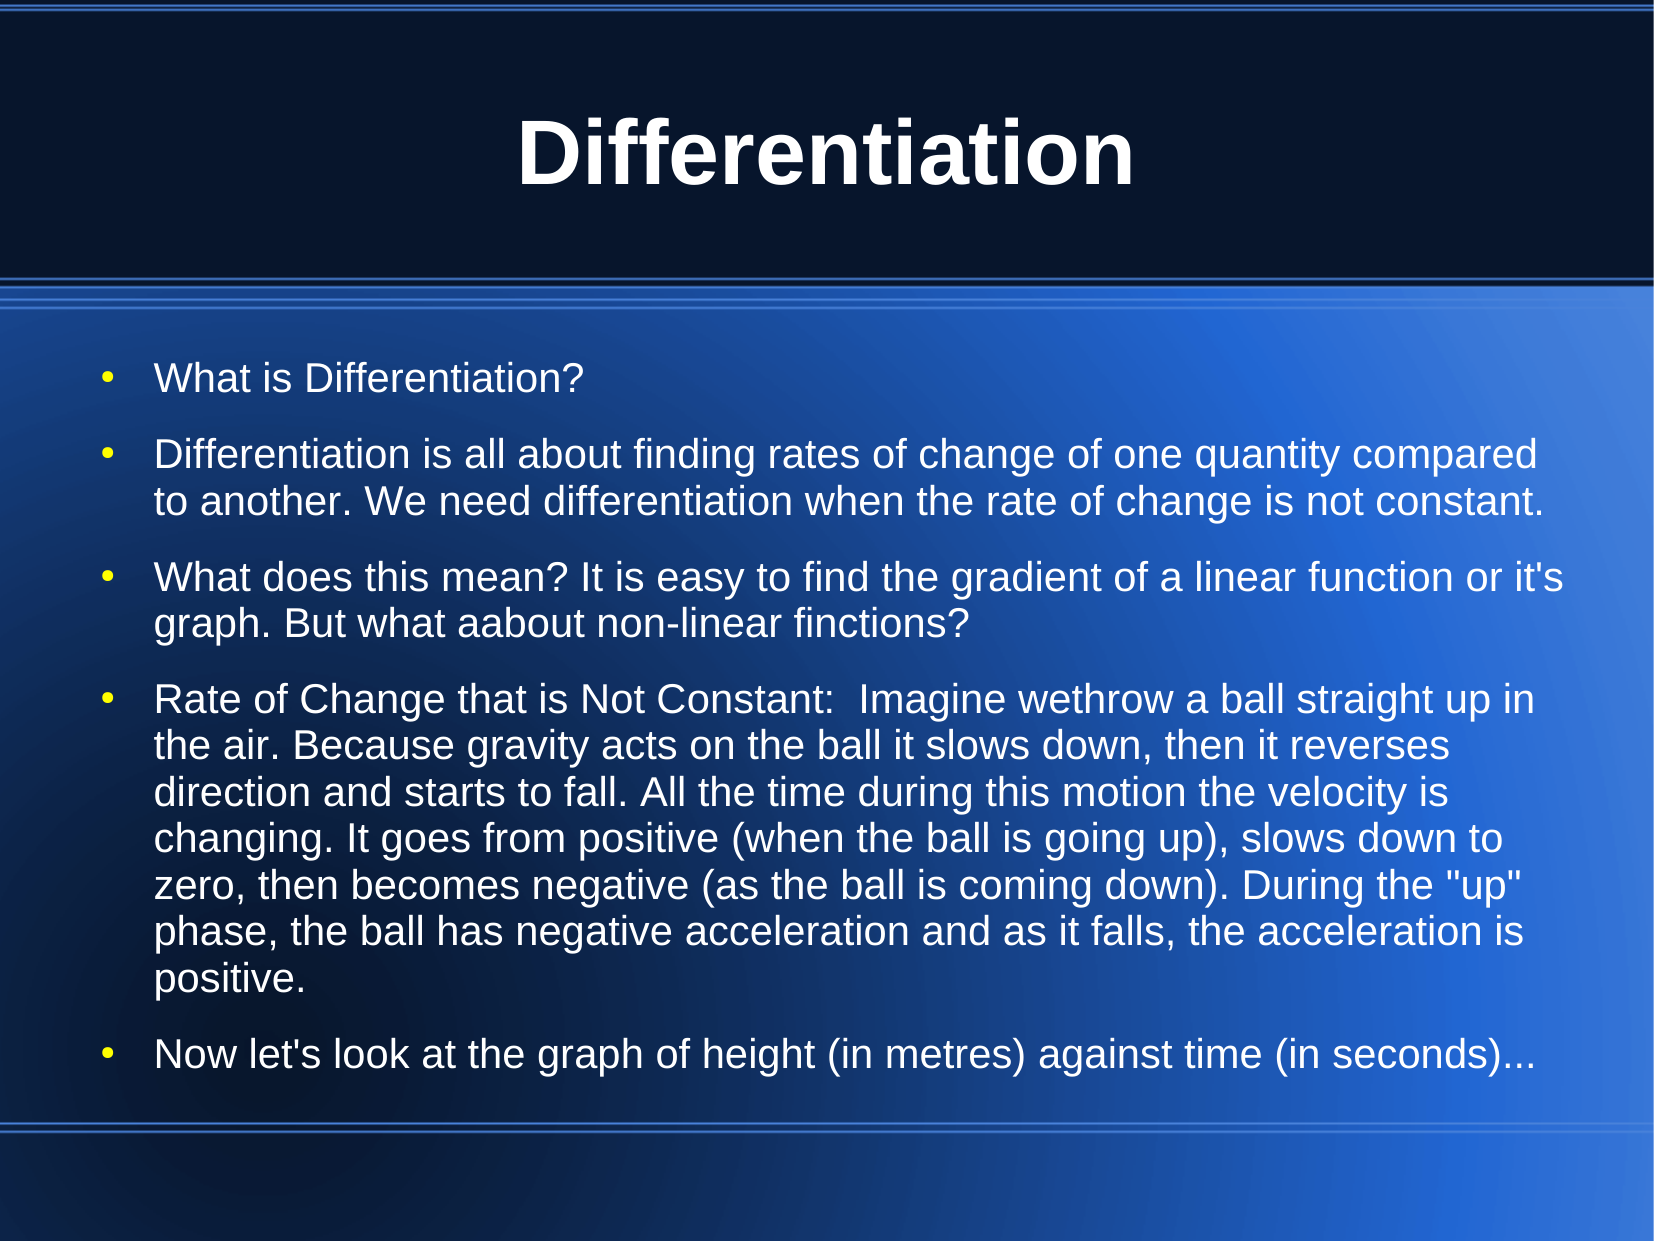

# Differentiation
What is Differentiation?
Differentiation is all about finding rates of change of one quantity compared to another. We need differentiation when the rate of change is not constant.
What does this mean? It is easy to find the gradient of a linear function or it's graph. But what aabout non-linear finctions?
Rate of Change that is Not Constant: Imagine wethrow a ball straight up in the air. Because gravity acts on the ball it slows down, then it reverses direction and starts to fall. All the time during this motion the velocity is changing. It goes from positive (when the ball is going up), slows down to zero, then becomes negative (as the ball is coming down). During the "up" phase, the ball has negative acceleration and as it falls, the acceleration is positive.
Now let's look at the graph of height (in metres) against time (in seconds)...